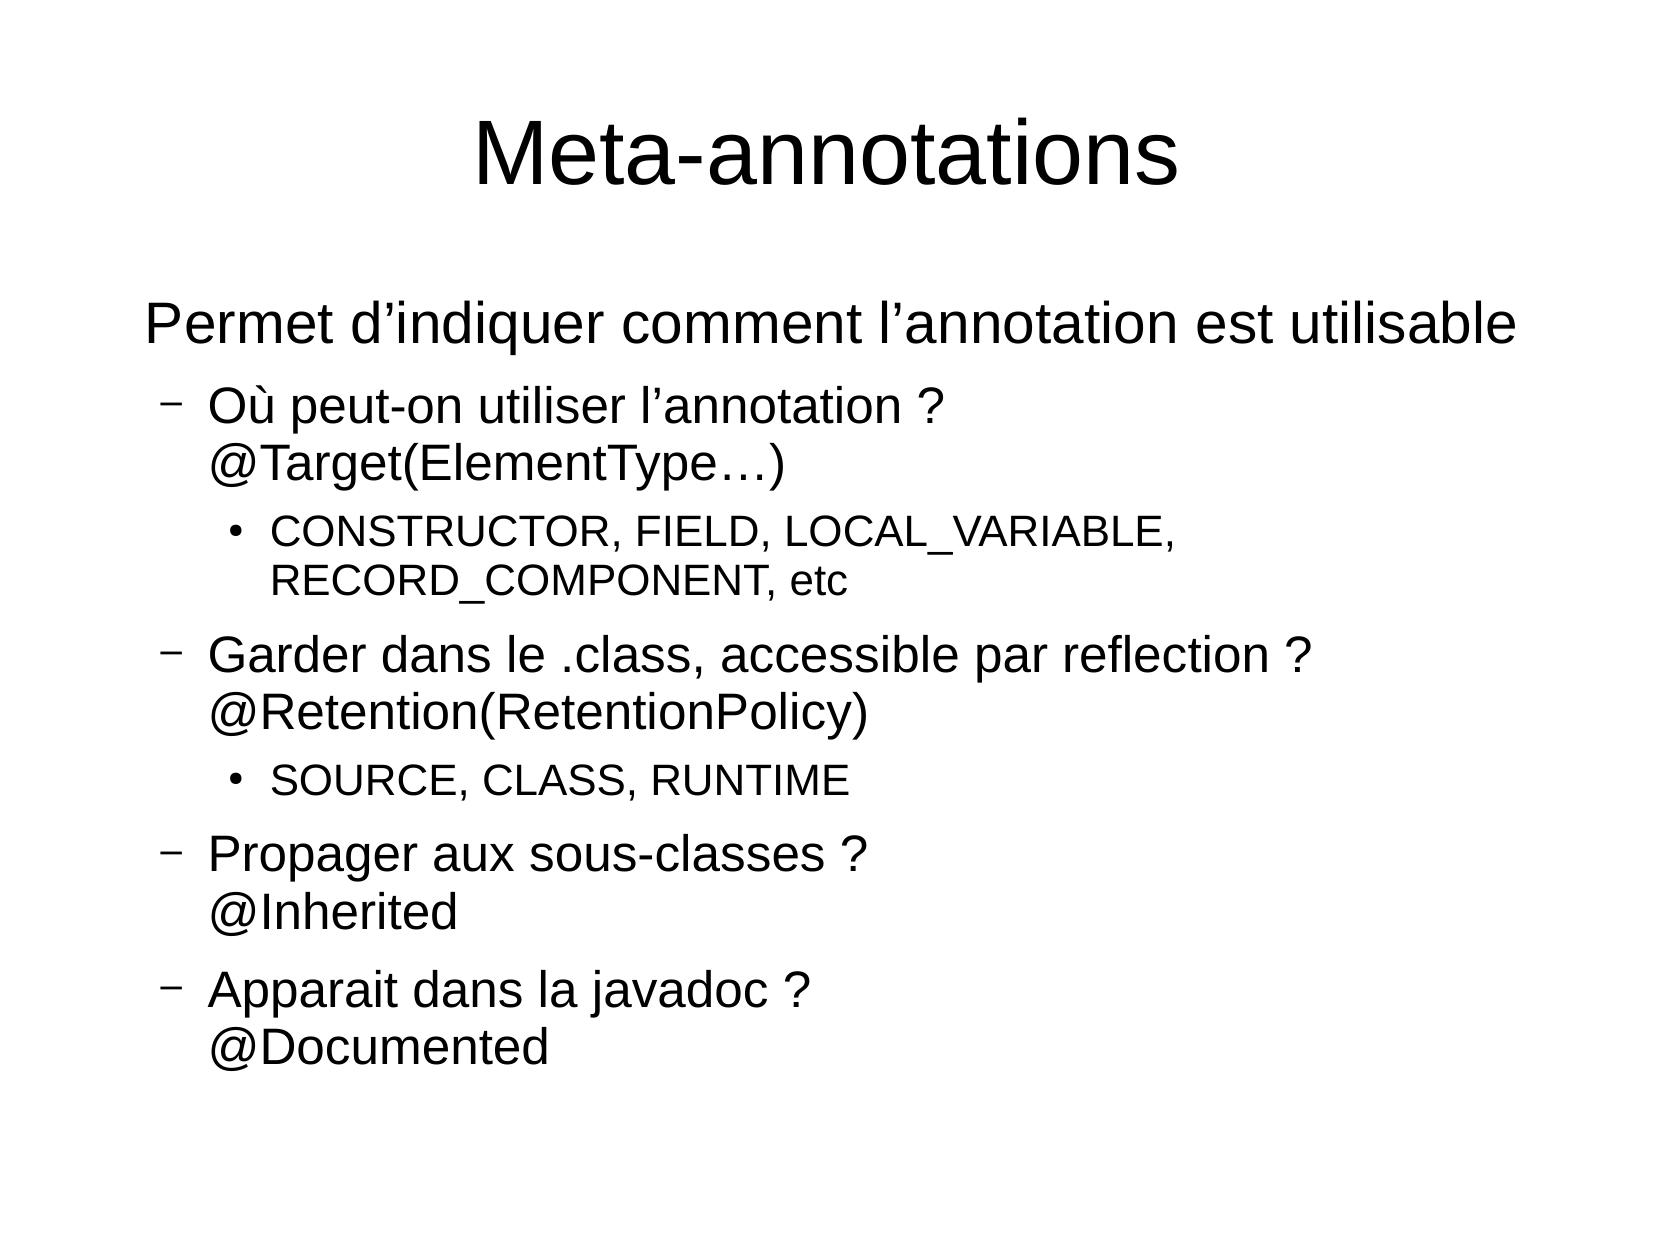

# Meta-annotations
Permet d’indiquer comment l’annotation est utilisable
Où peut-on utiliser l’annotation ?
@Target(ElementType…)
CONSTRUCTOR, FIELD, LOCAL_VARIABLE, RECORD_COMPONENT, etc
Garder dans le .class, accessible par reflection ?
@Retention(RetentionPolicy)
SOURCE, CLASS, RUNTIME
Propager aux sous-classes ?
@Inherited
Apparait dans la javadoc ?
@Documented